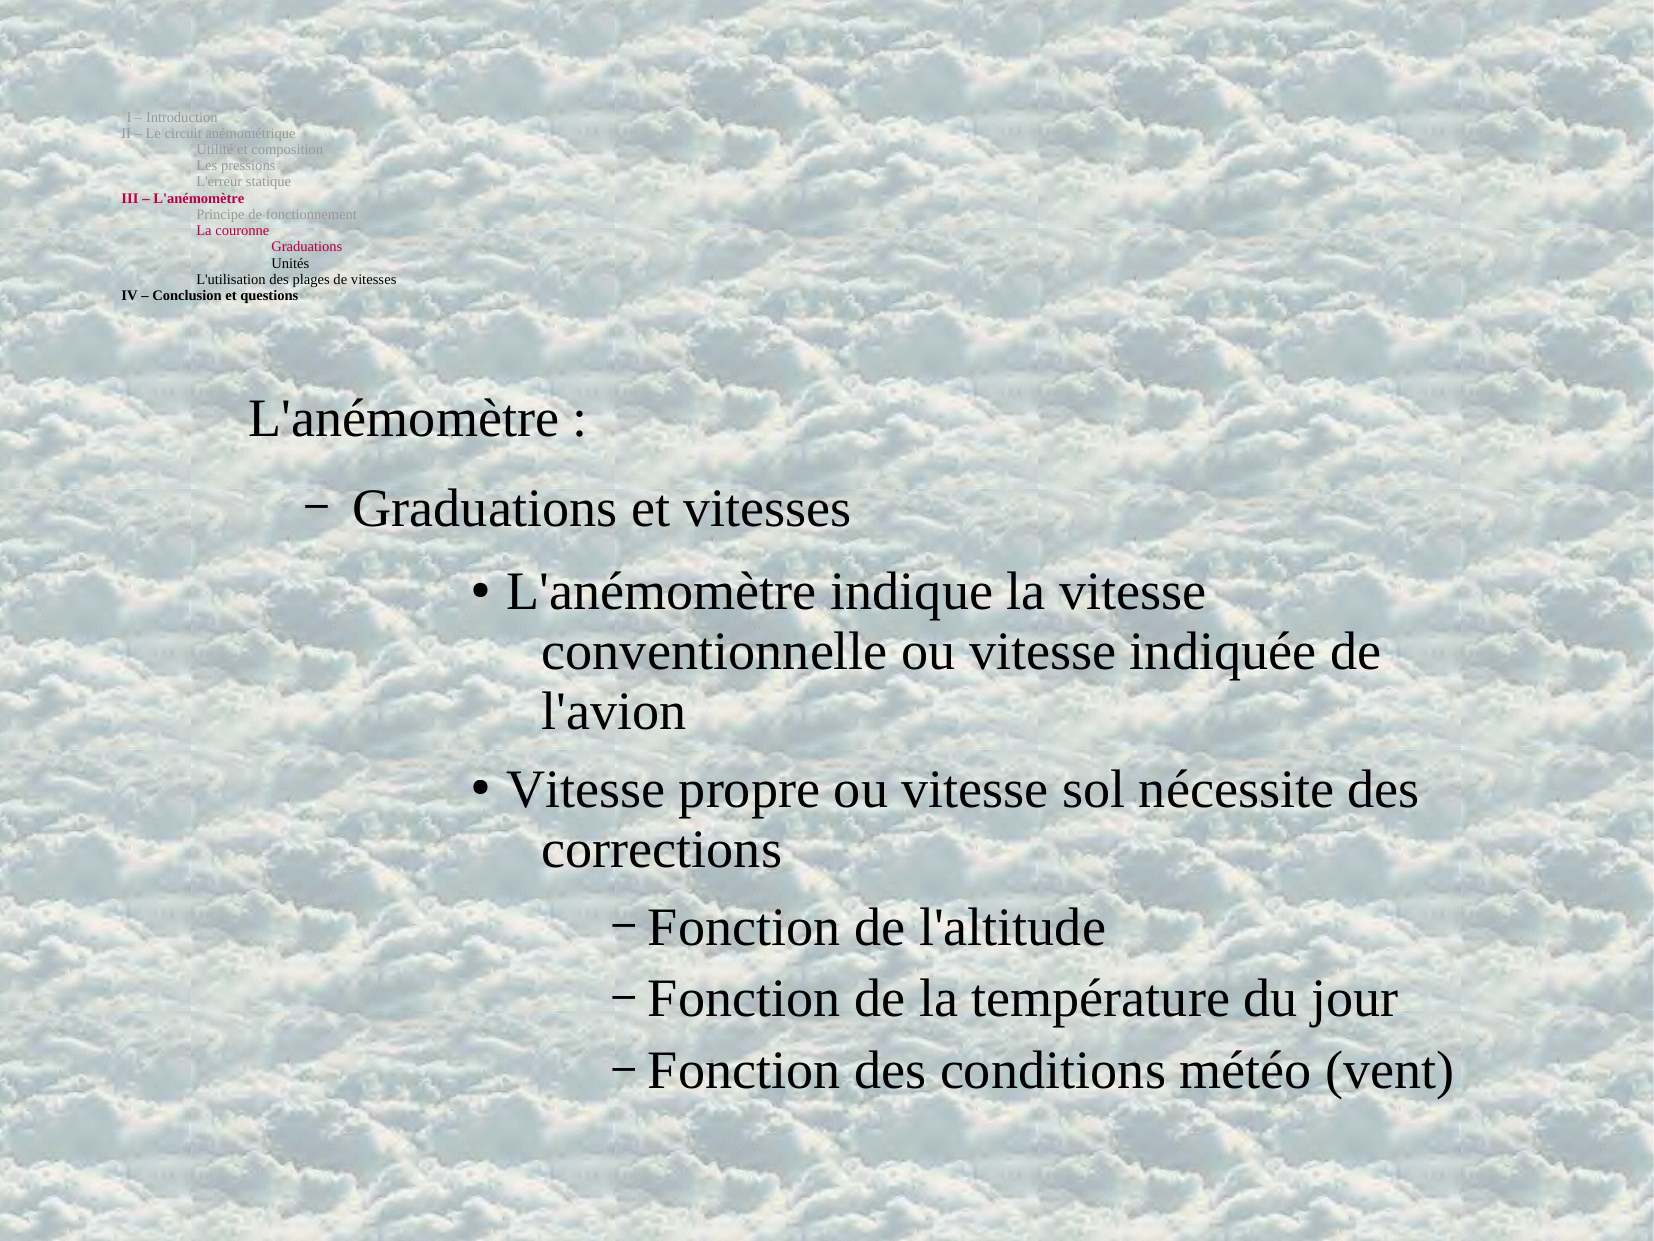

# I – Introduction II – Le circuit anémométrique Utilité et composition Les pressions L'erreur statique III – L'anémomètre Principe de fonctionnement La couronne Graduations Unités L'utilisation des plages de vitesses IV – Conclusion et questions
L'anémomètre :
Graduations et vitesses
L'anémomètre indique la vitesse conventionnelle ou vitesse indiquée de l'avion
Vitesse propre ou vitesse sol nécessite des corrections
Fonction de l'altitude
Fonction de la température du jour
Fonction des conditions météo (vent)